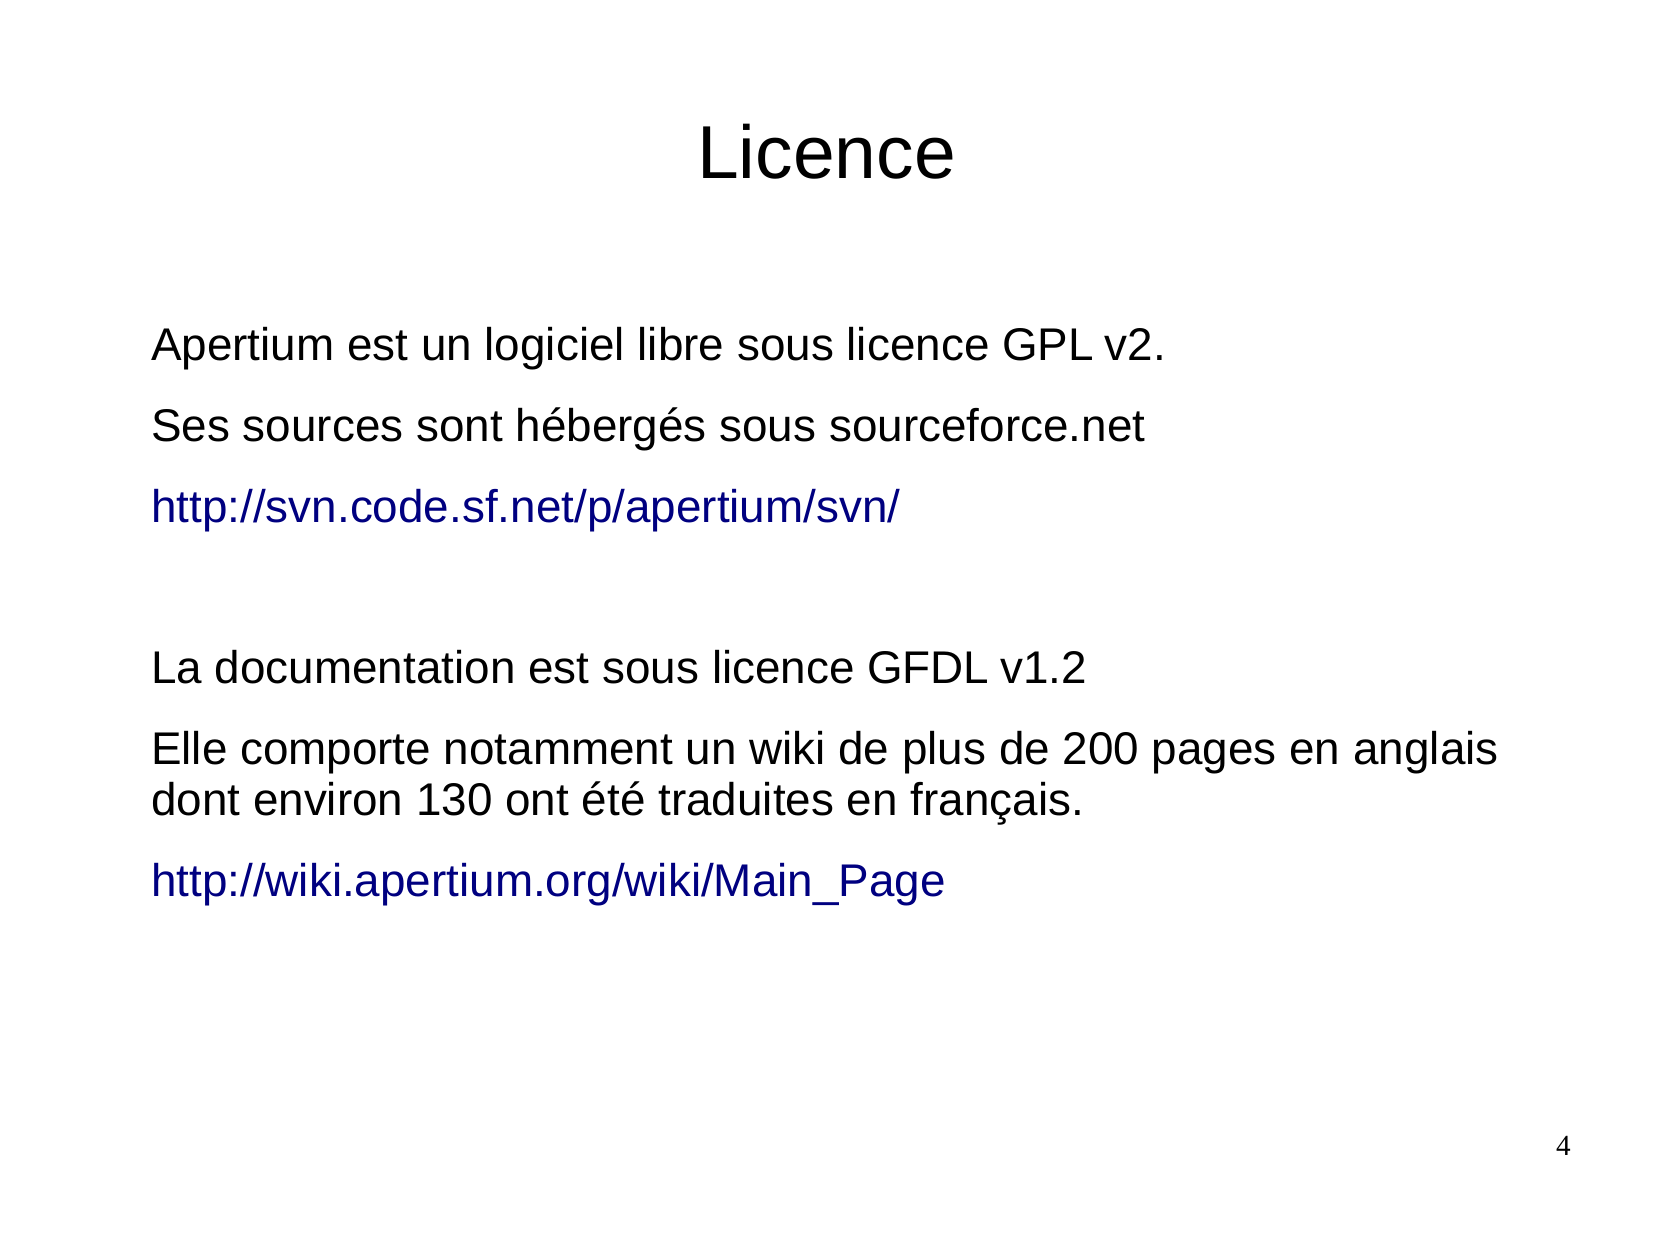

# Licence
Apertium est un logiciel libre sous licence GPL v2.
Ses sources sont hébergés sous sourceforce.net
http://svn.code.sf.net/p/apertium/svn/
La documentation est sous licence GFDL v1.2
Elle comporte notamment un wiki de plus de 200 pages en anglais dont environ 130 ont été traduites en français.
http://wiki.apertium.org/wiki/Main_Page
4